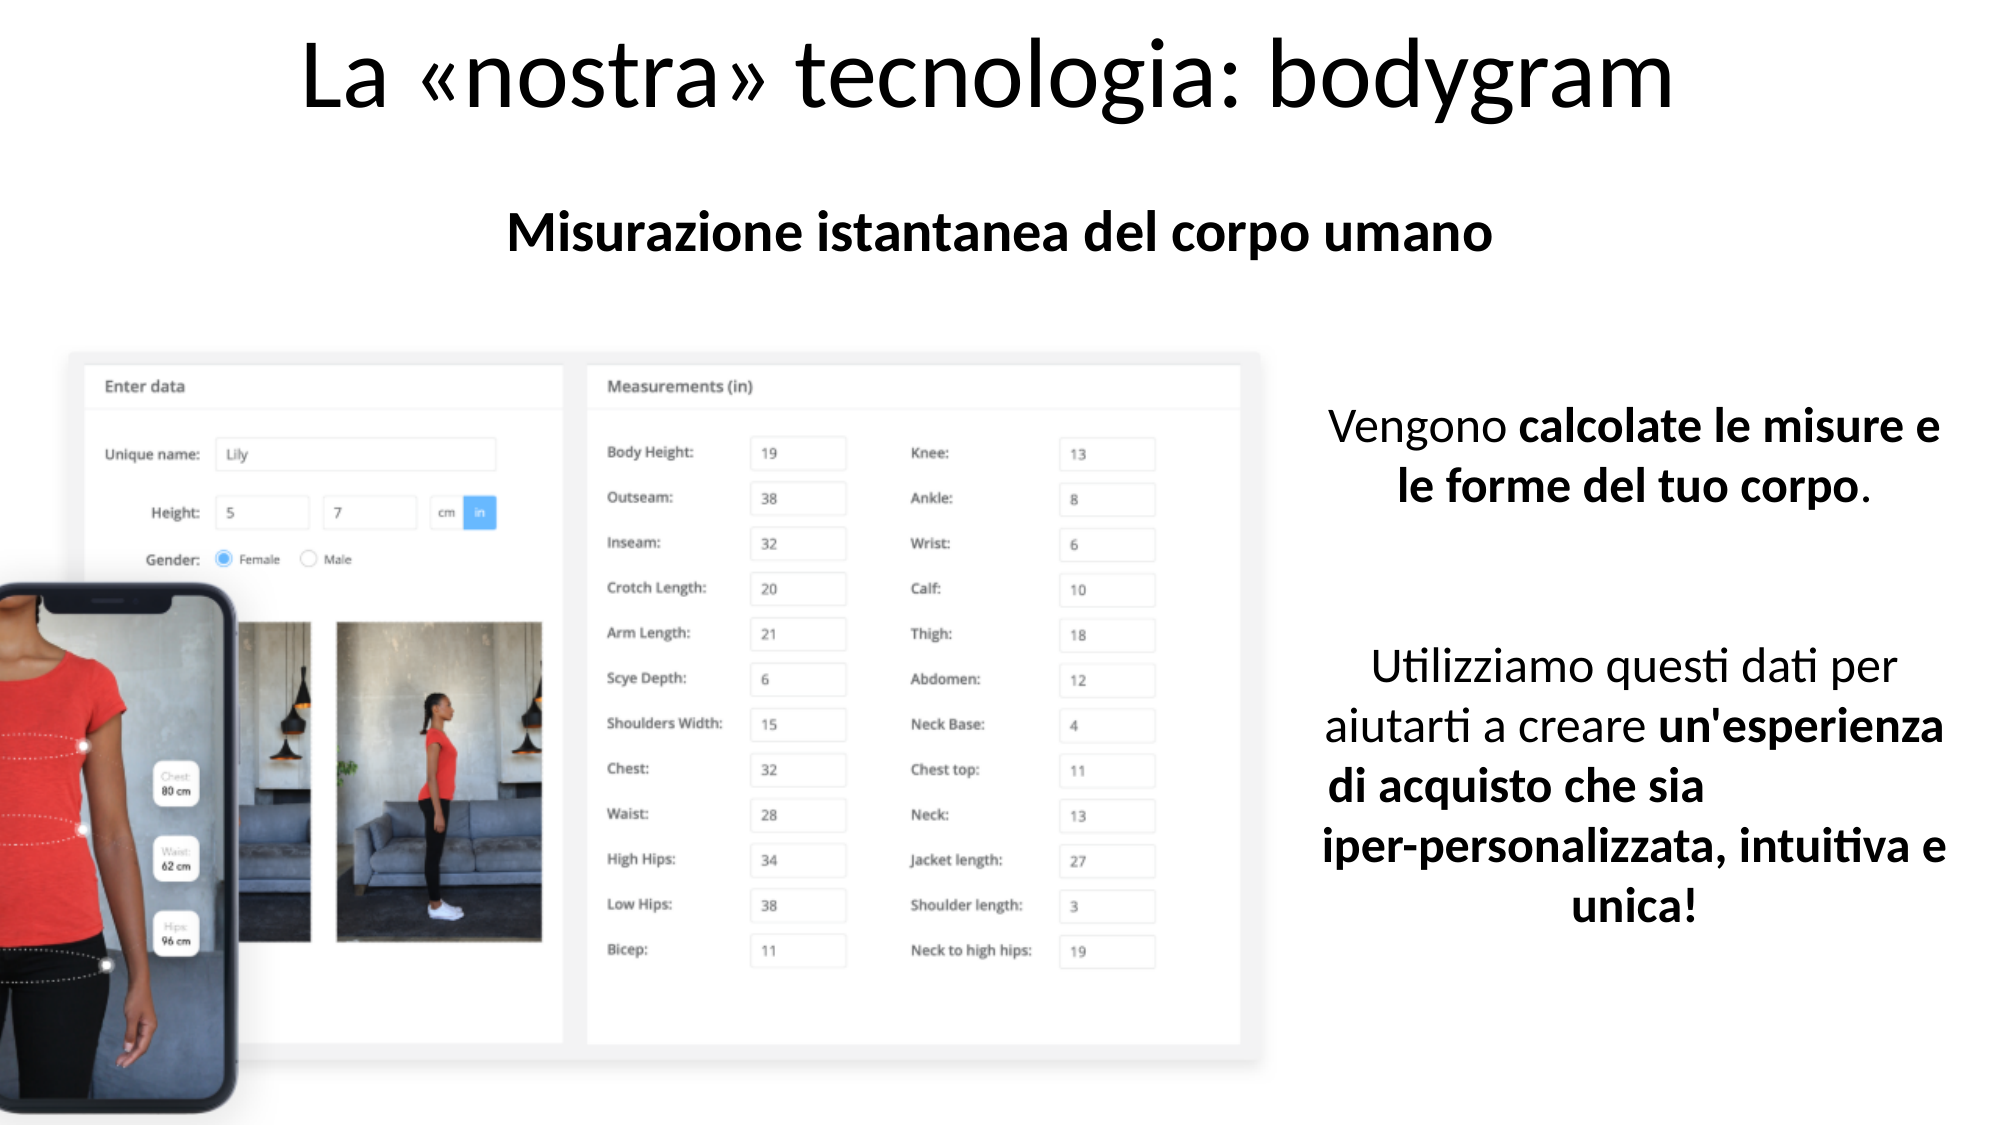

La «nostra» tecnologia: bodygram
Misurazione istantanea del corpo umano
Vengono calcolate le misure e le forme del tuo corpo.
Utilizziamo questi dati per aiutarti a creare un'esperienza di acquisto che sia iper-personalizzata, intuitiva e unica!